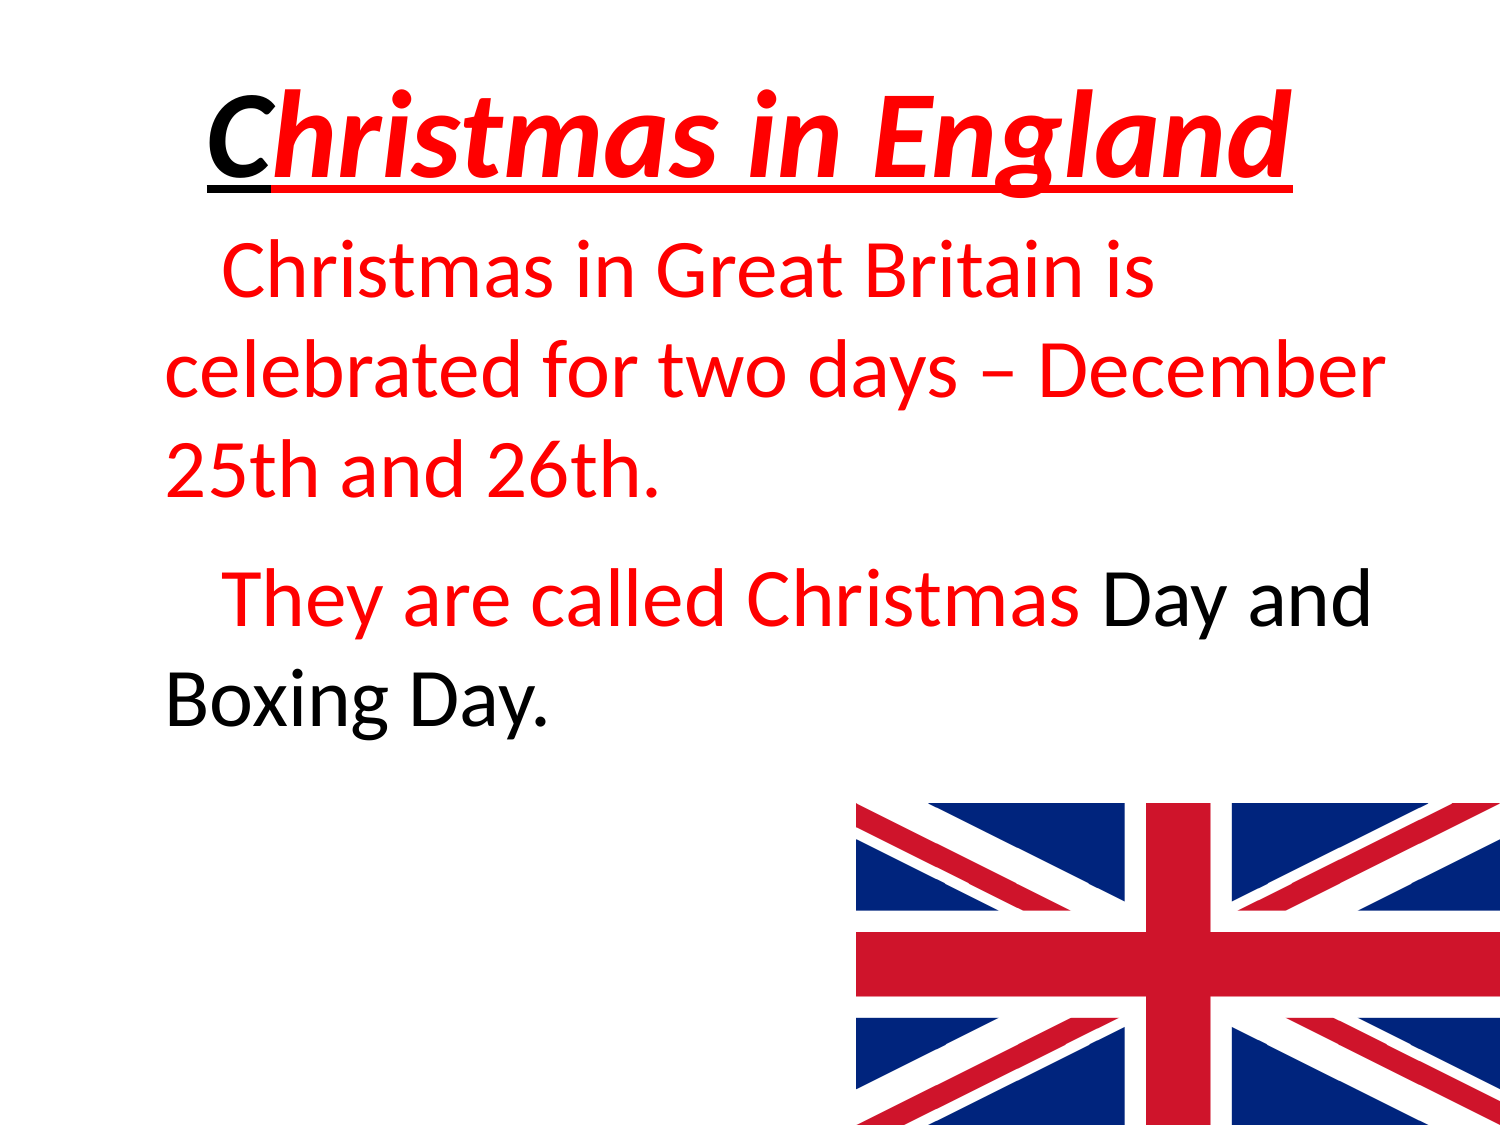

# Christmas in England
 Christmas in Great Britain is celebrated for two days – December 25th and 26th.
 They are called Christmas Day and Boxing Day.